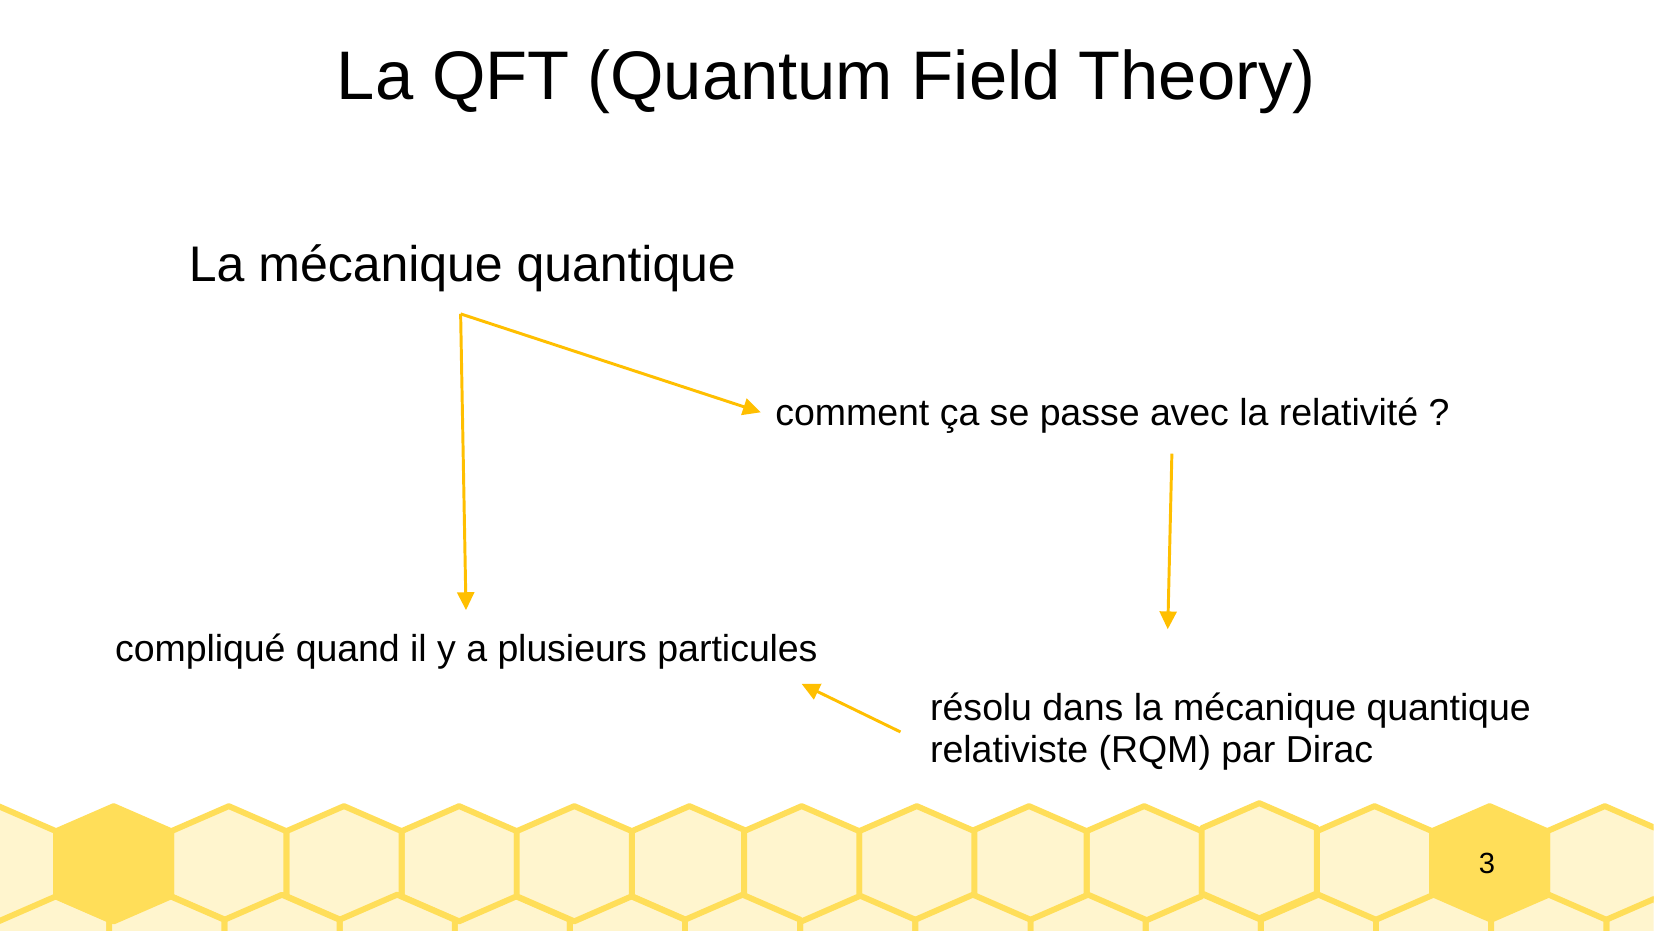

# La QFT (Quantum Field Theory)
La mécanique quantique
comment ça se passe avec la relativité ?
compliqué quand il y a plusieurs particules
résolu dans la mécanique quantique
relativiste (RQM) par Dirac